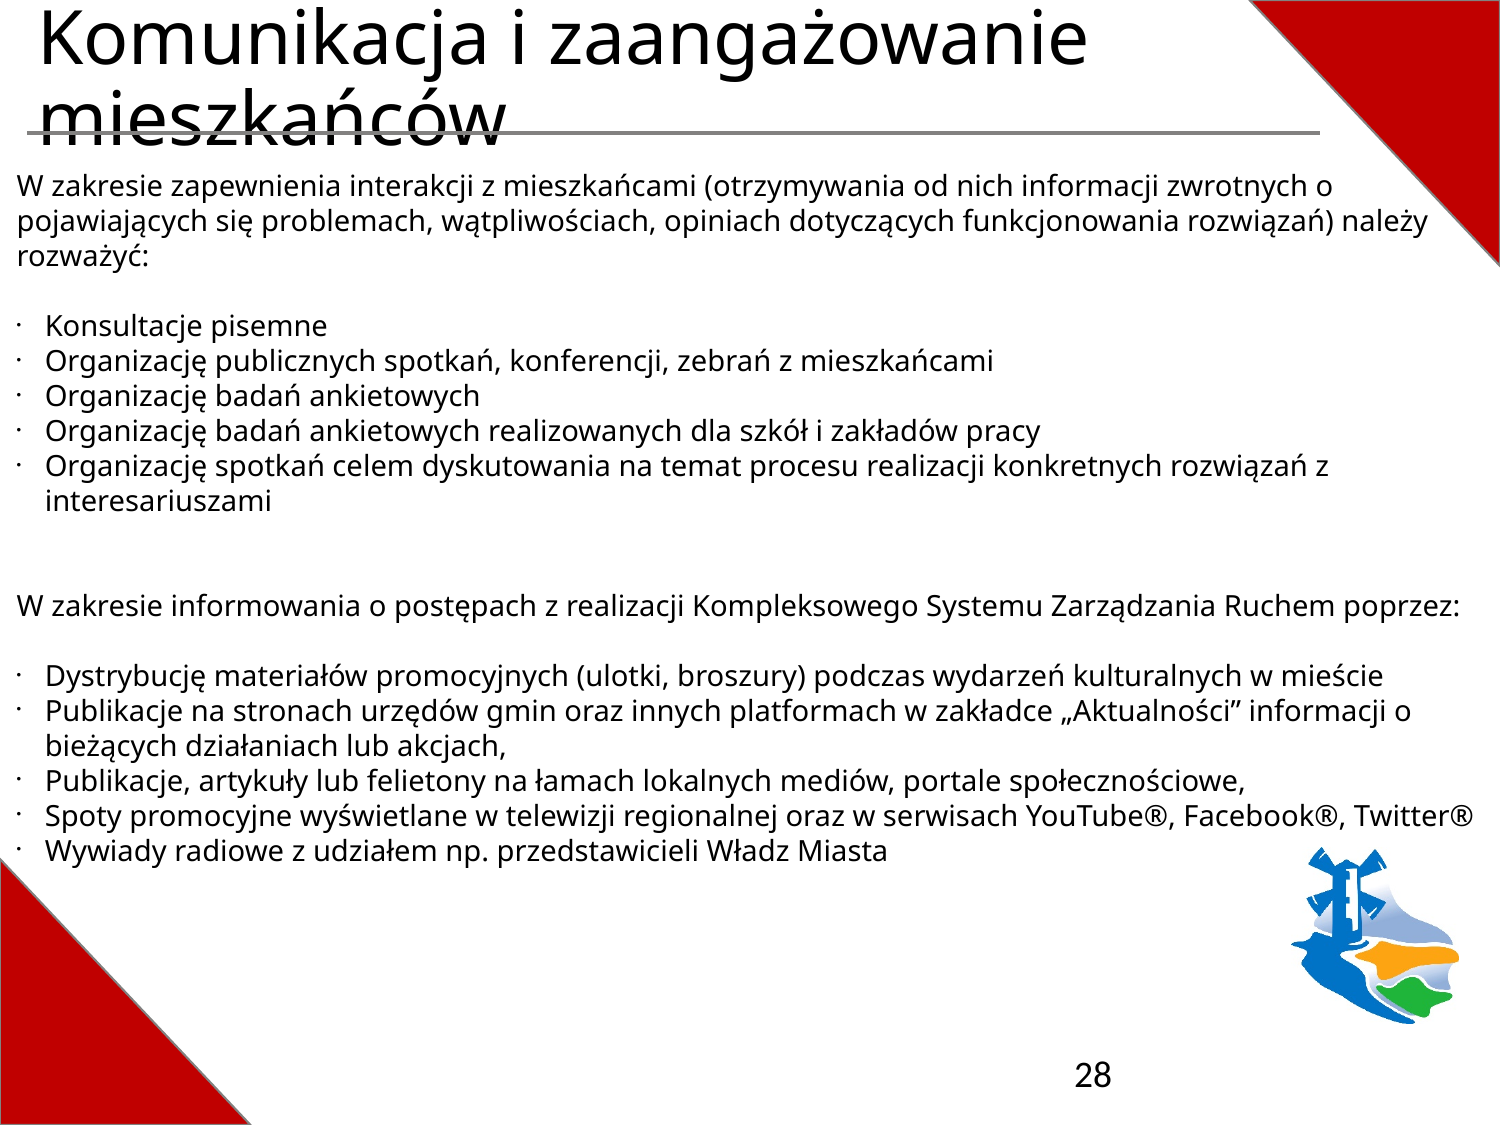

Komunikacja i zaangażowanie mieszkańców
W zakresie zapewnienia interakcji z mieszkańcami (otrzymywania od nich informacji zwrotnych o pojawiających się problemach, wątpliwościach, opiniach dotyczących funkcjonowania rozwiązań) należy rozważyć:
Konsultacje pisemne
Organizację publicznych spotkań, konferencji, zebrań z mieszkańcami
Organizację badań ankietowych
Organizację badań ankietowych realizowanych dla szkół i zakładów pracy
Organizację spotkań celem dyskutowania na temat procesu realizacji konkretnych rozwiązań z interesariuszami
W zakresie informowania o postępach z realizacji Kompleksowego Systemu Zarządzania Ruchem poprzez:
Dystrybucję materiałów promocyjnych (ulotki, broszury) podczas wydarzeń kulturalnych w mieście
Publikacje na stronach urzędów gmin oraz innych platformach w zakładce „Aktualności” informacji o bieżących działaniach lub akcjach,
Publikacje, artykuły lub felietony na łamach lokalnych mediów, portale społecznościowe,
Spoty promocyjne wyświetlane w telewizji regionalnej oraz w serwisach YouTube®, Facebook®, Twitter®
Wywiady radiowe z udziałem np. przedstawicieli Władz Miasta